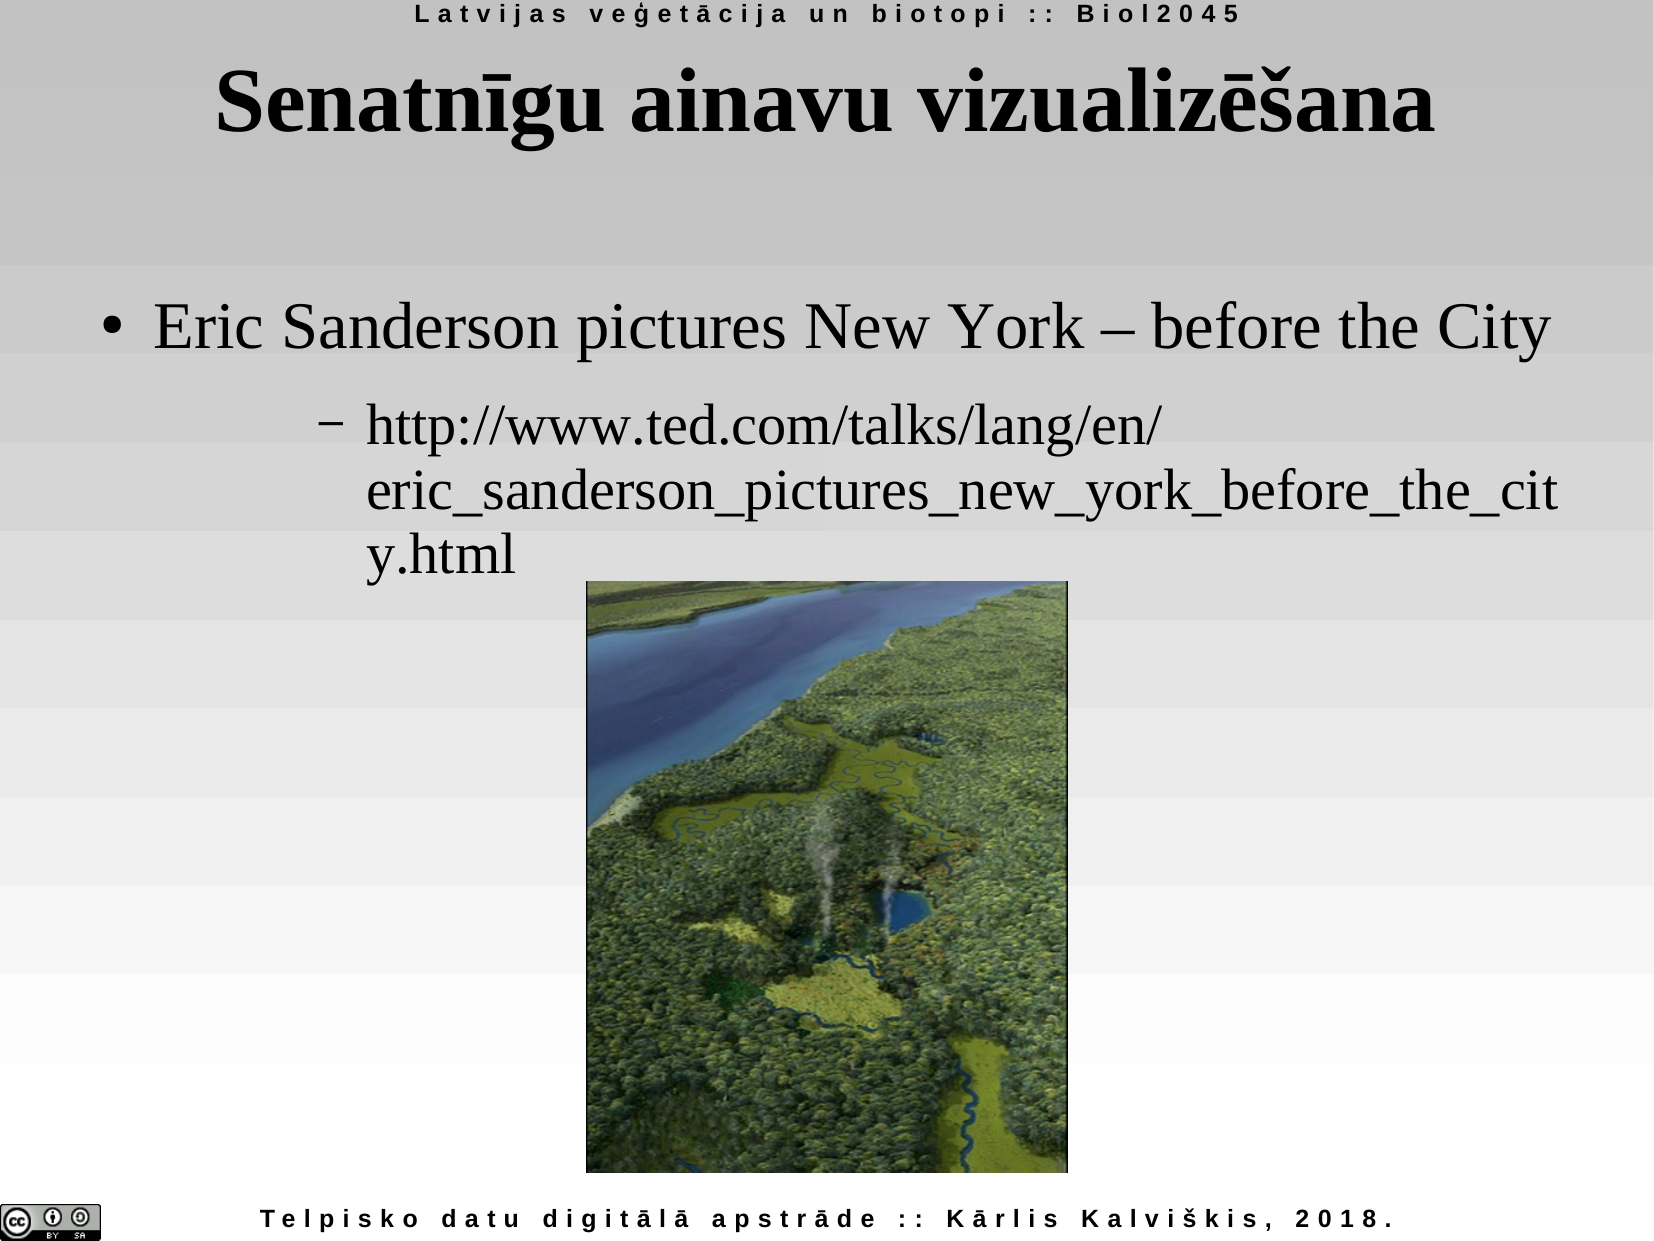

# Senatnīgu ainavu vizualizēšana
Eric Sanderson pictures New York – before the City
http://www.ted.com/talks/lang/en/
eric_sanderson_pictures_new_york_before_the_city.html